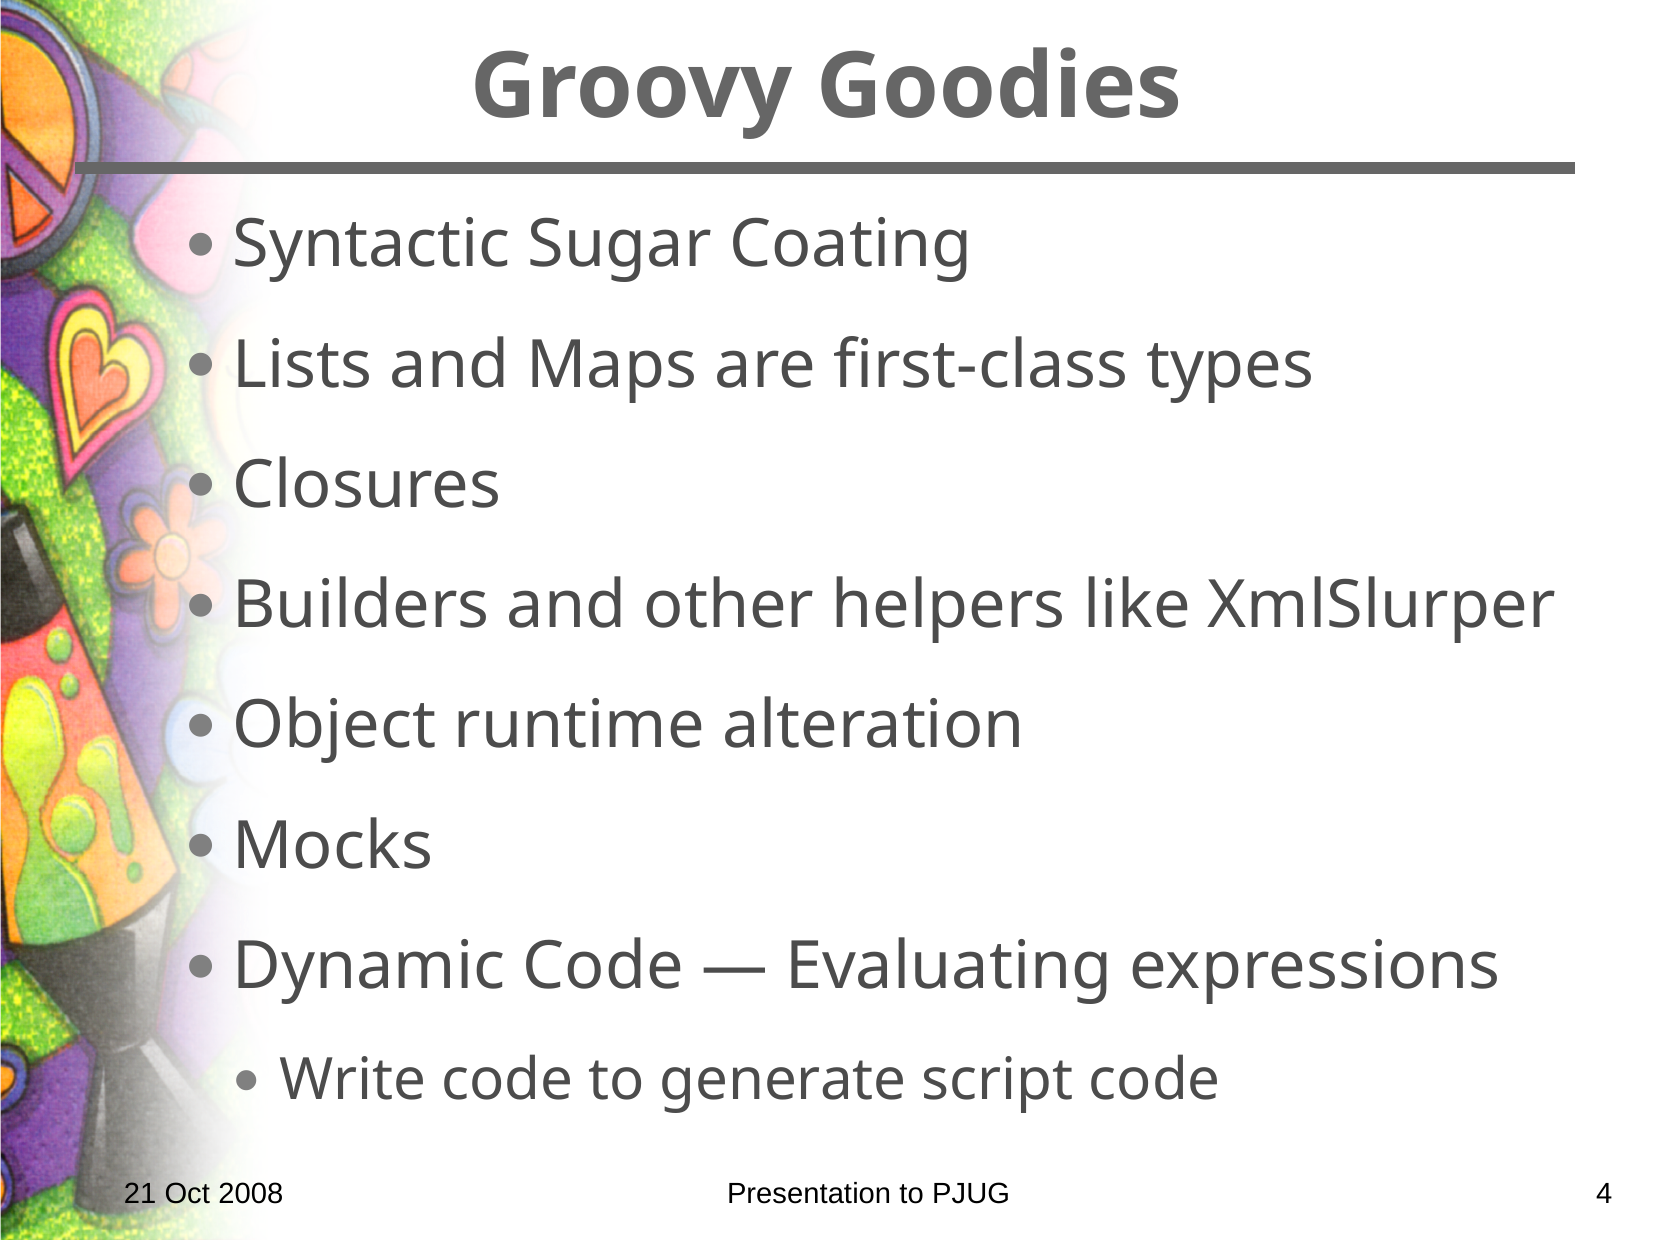

# Groovy Goodies
Syntactic Sugar Coating
Lists and Maps are first-class types
Closures
Builders and other helpers like XmlSlurper
Object runtime alteration
Mocks
Dynamic Code — Evaluating expressions
Write code to generate script code
21 Oct 2008
Presentation to PJUG
4